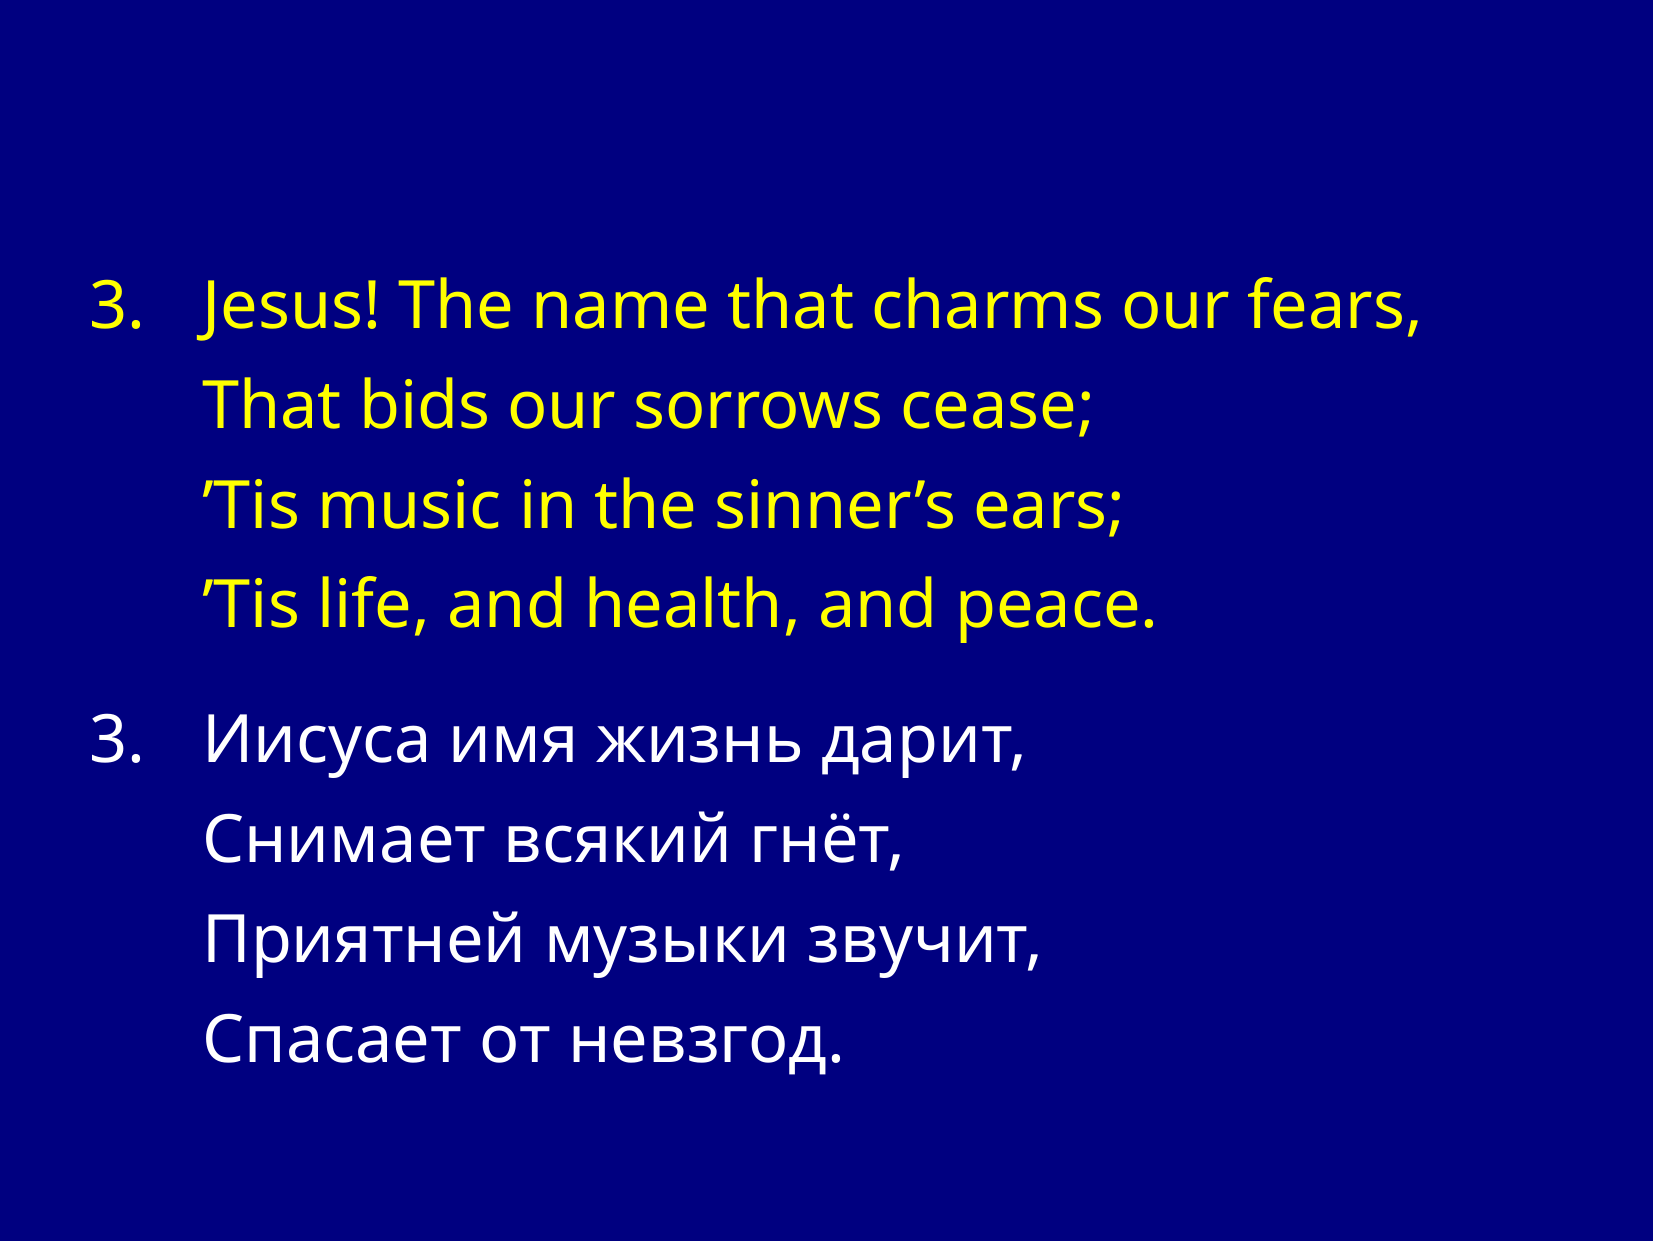

3.	Jesus! The name that charms our fears,
	That bids our sorrows cease;
	’Tis music in the sinner’s ears;
	’Tis life, and health, and peace.
3.	Иисуса имя жизнь дарит,
	Снимает всякий гнёт,
	Приятней музыки звучит,
	Спасает от невзгод.